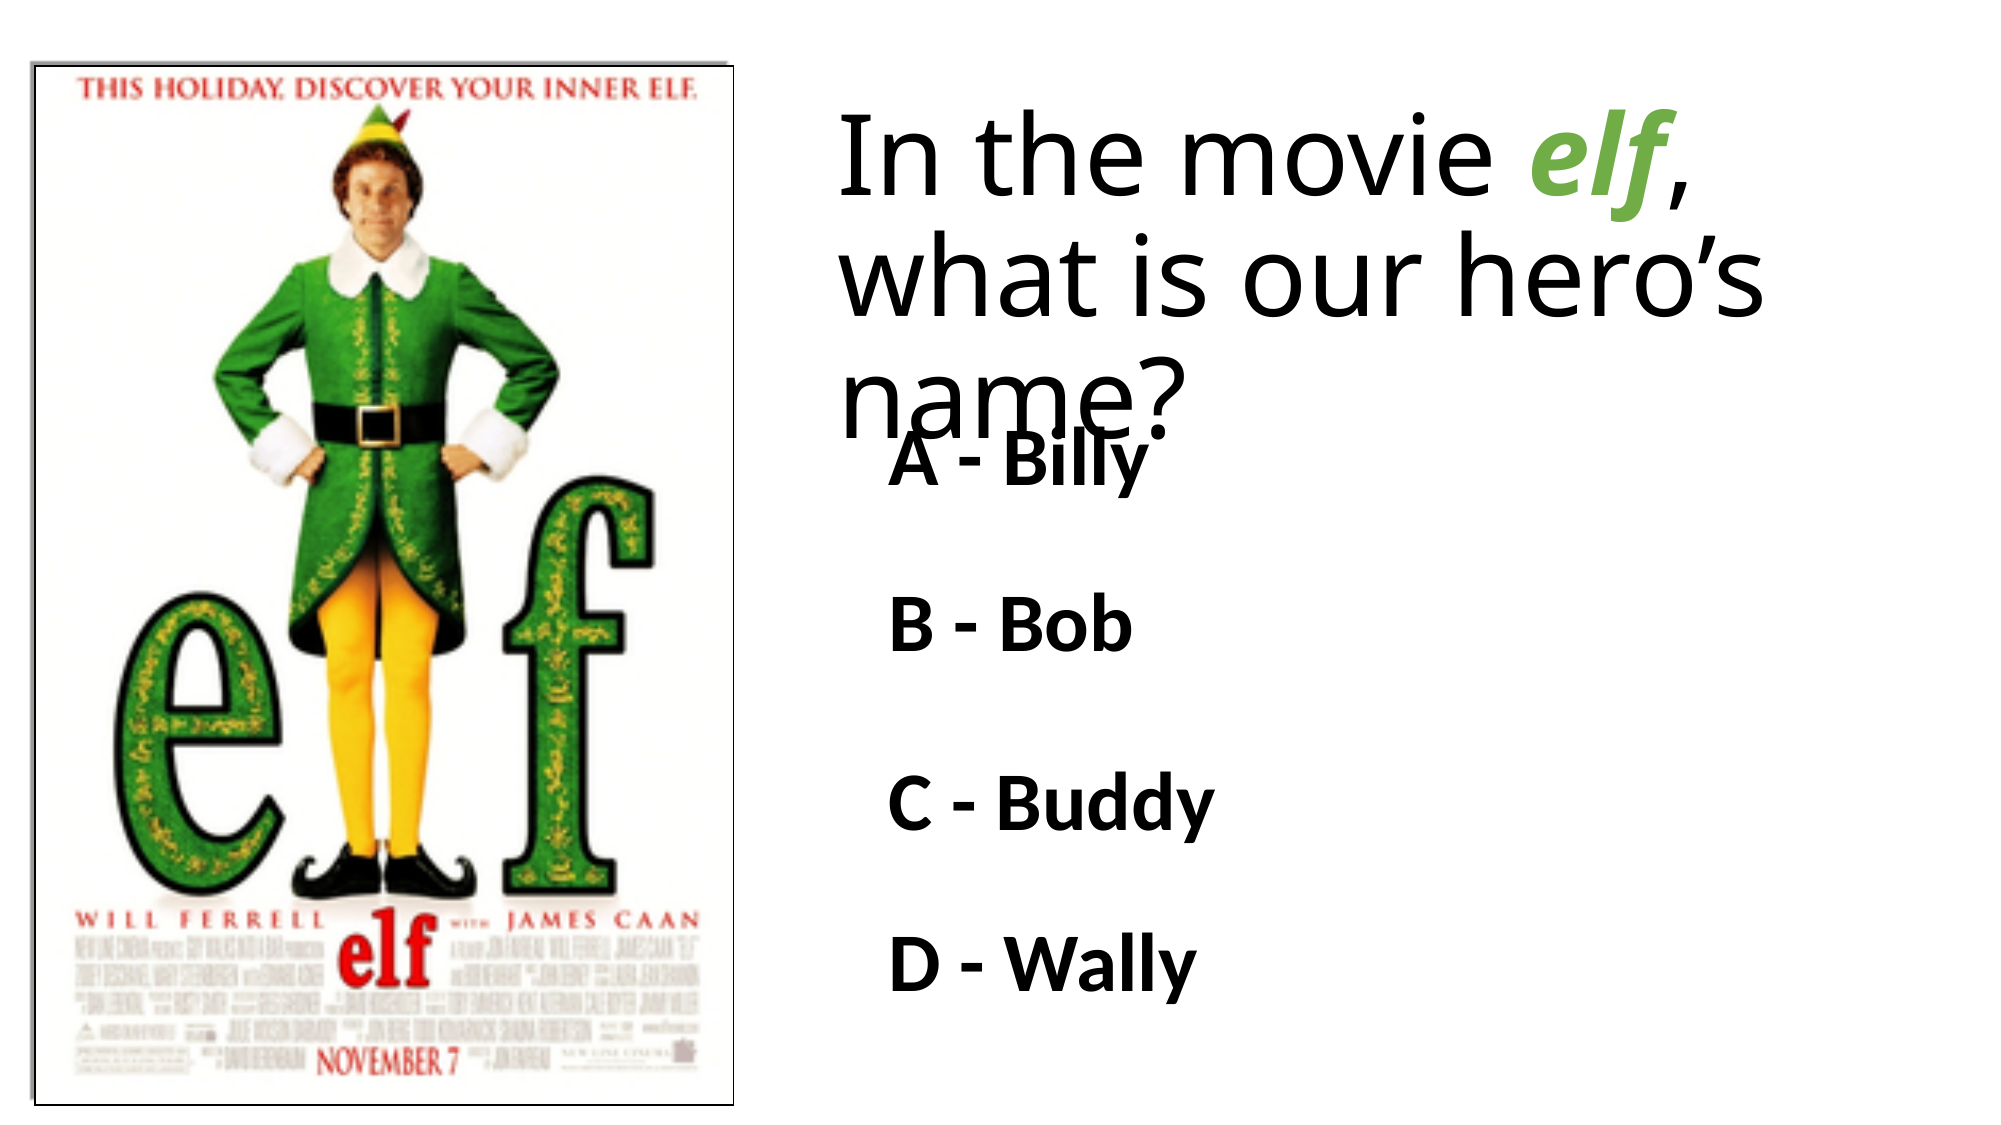

# In the movie elf, what is our hero’s name?
A - Billy
B - Bob
C - Buddy
D - Wally